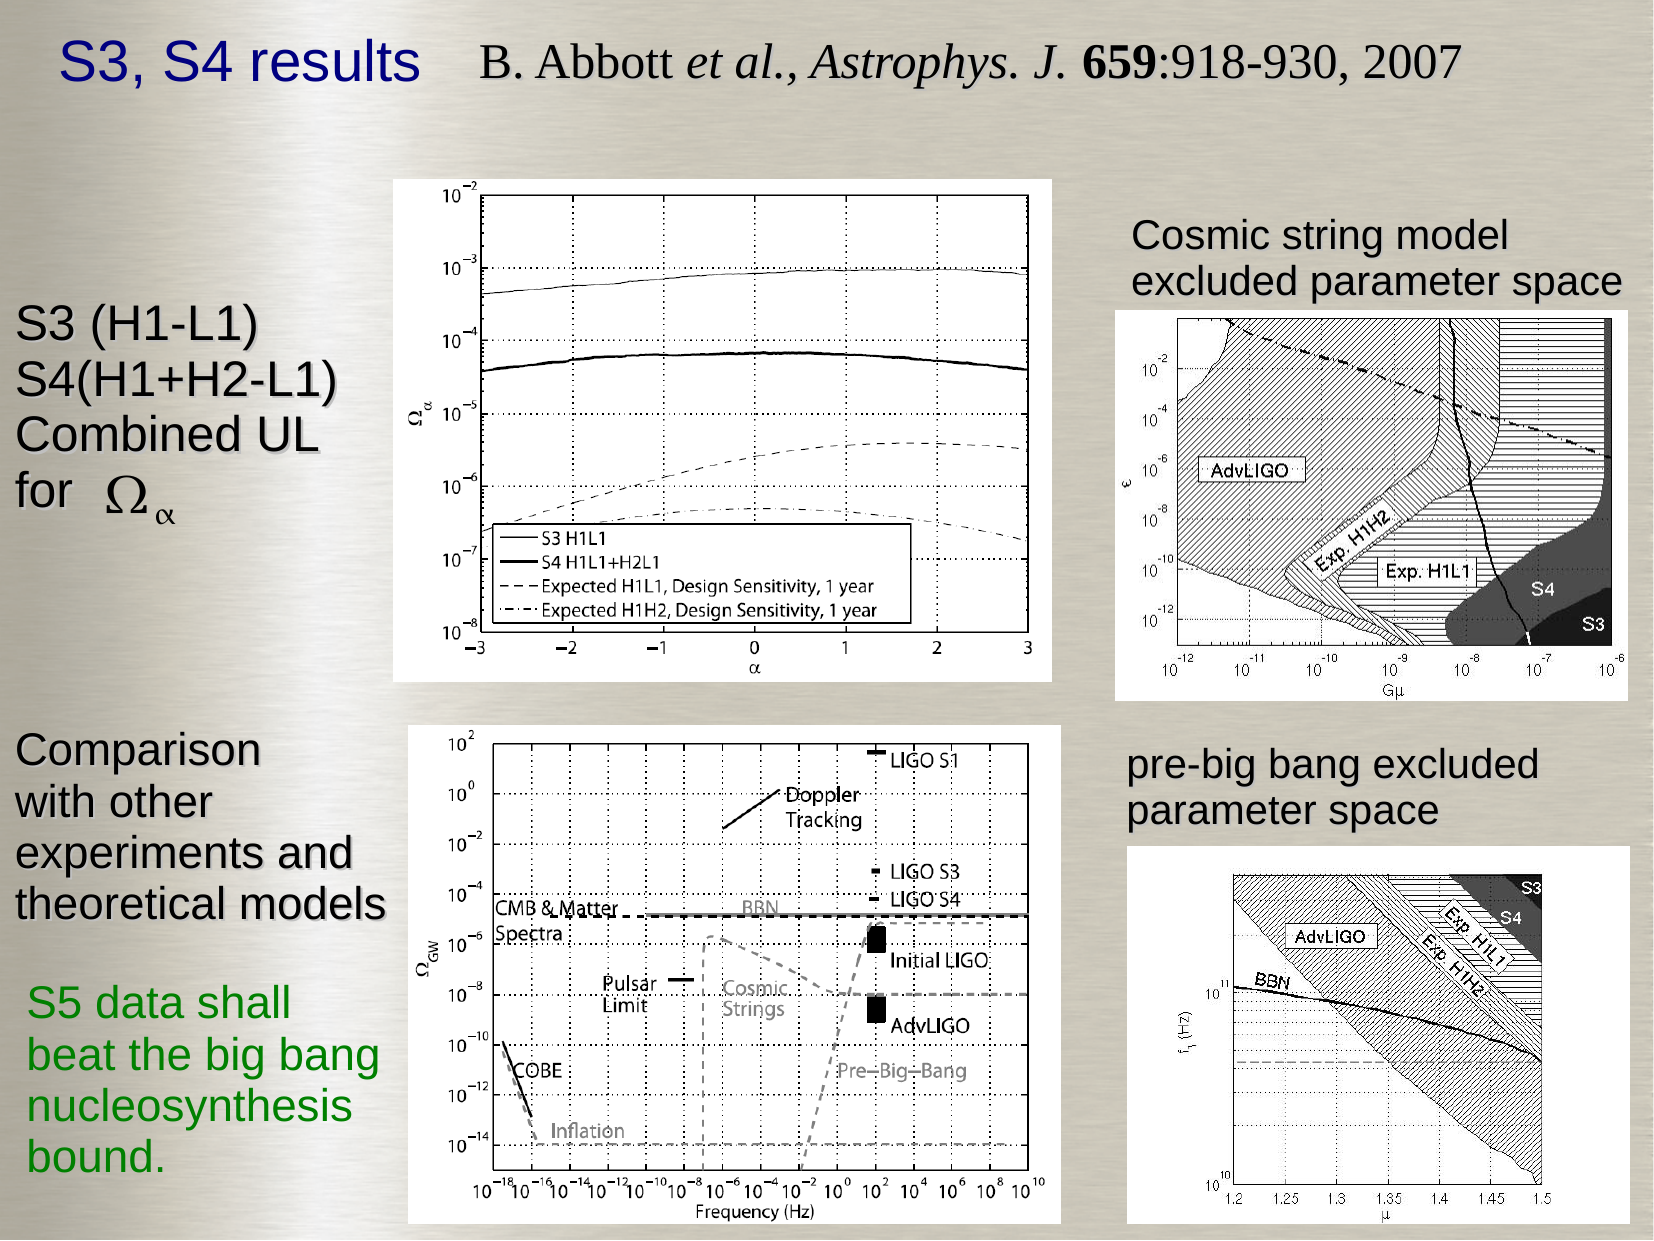

S3, S4 results
B. Abbott et al., Astrophys. J. 659:918-930, 2007
Cosmic string model
excluded parameter space
S3 (H1-L1)
S4(H1+H2-L1)
Combined UL
for
Comparison
with other
experiments and
theoretical models
pre-big bang excluded
parameter space
S5 data shall
beat the big bang
nucleosynthesis
bound.